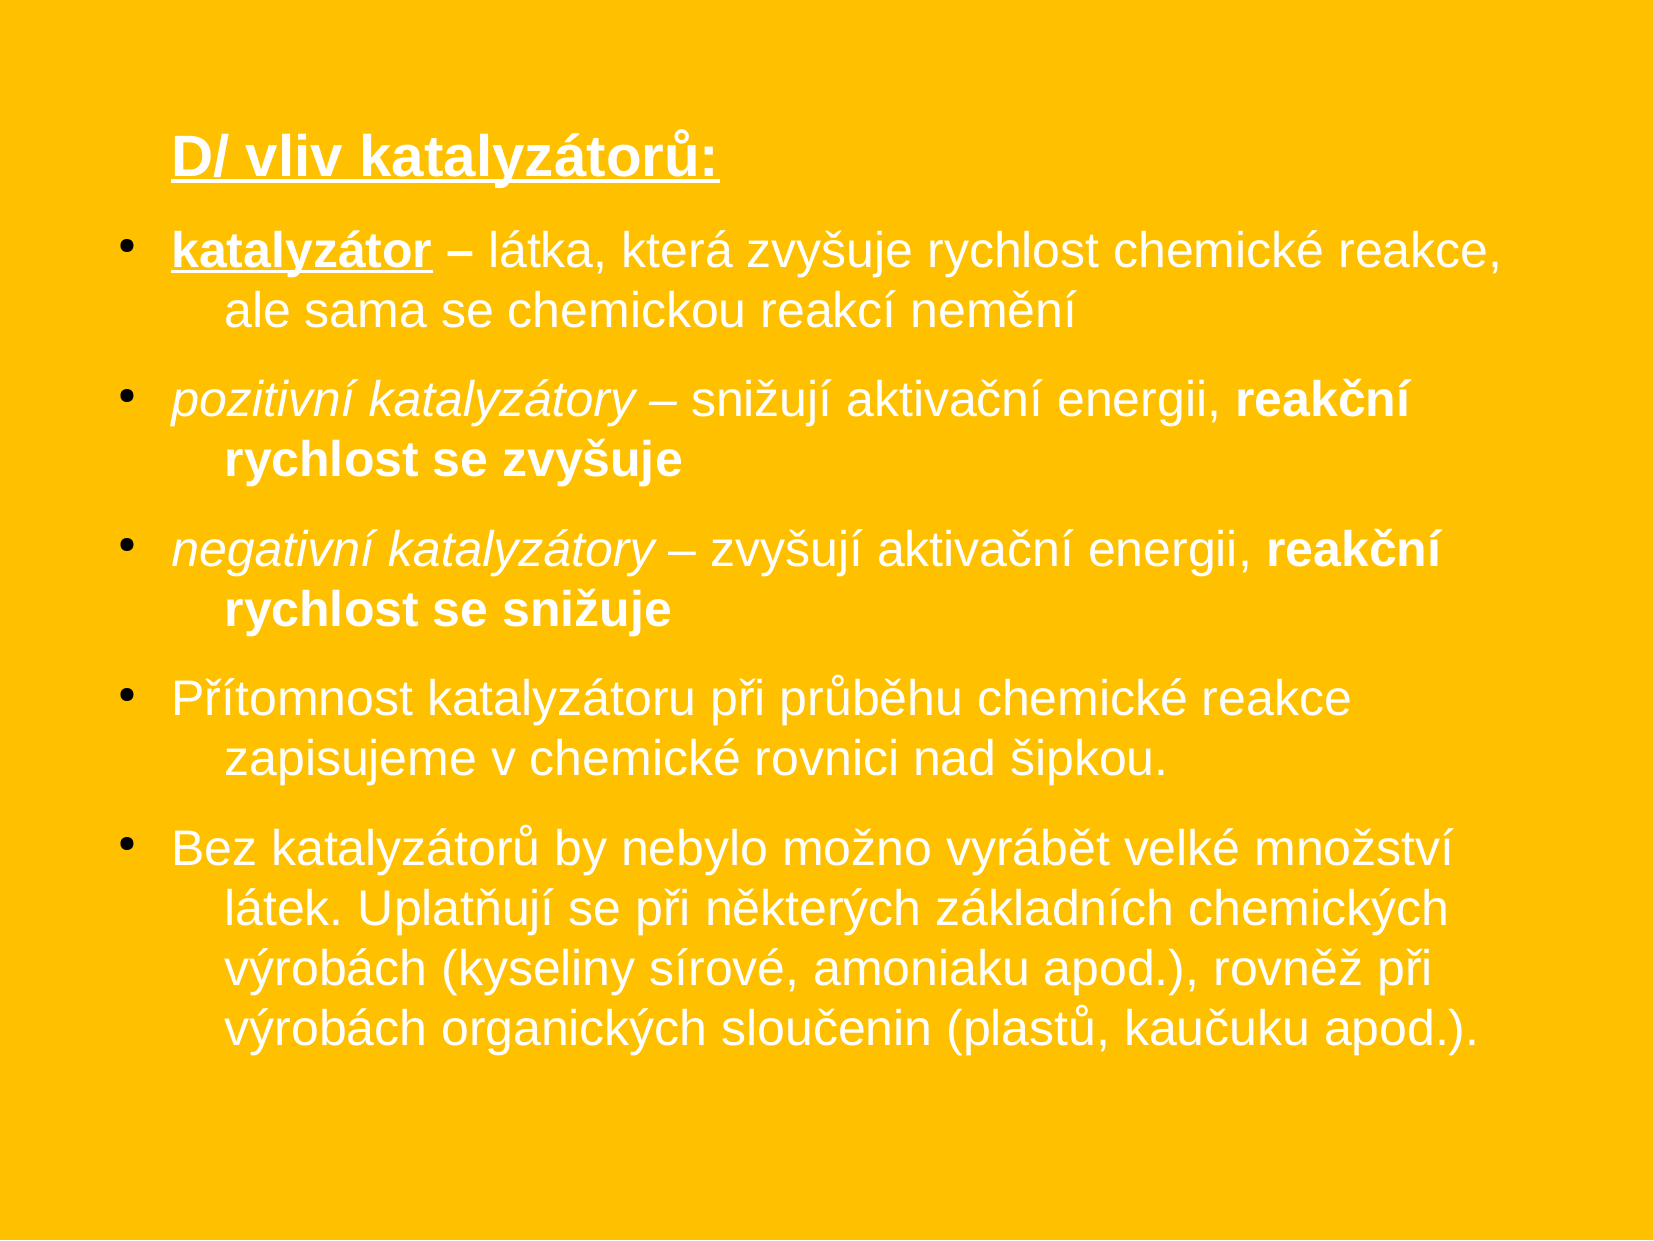

# D/ vliv katalyzátorů:
katalyzátor – látka, která zvyšuje rychlost chemické reakce, ale sama se chemickou reakcí nemění
pozitivní katalyzátory – snižují aktivační energii, reakční rychlost se zvyšuje
negativní katalyzátory – zvyšují aktivační energii, reakční rychlost se snižuje
Přítomnost katalyzátoru při průběhu chemické reakce zapisujeme v chemické rovnici nad šipkou.
Bez katalyzátorů by nebylo možno vyrábět velké množství látek. Uplatňují se při některých základních chemických výrobách (kyseliny sírové, amoniaku apod.), rovněž při výrobách organických sloučenin (plastů, kaučuku apod.).